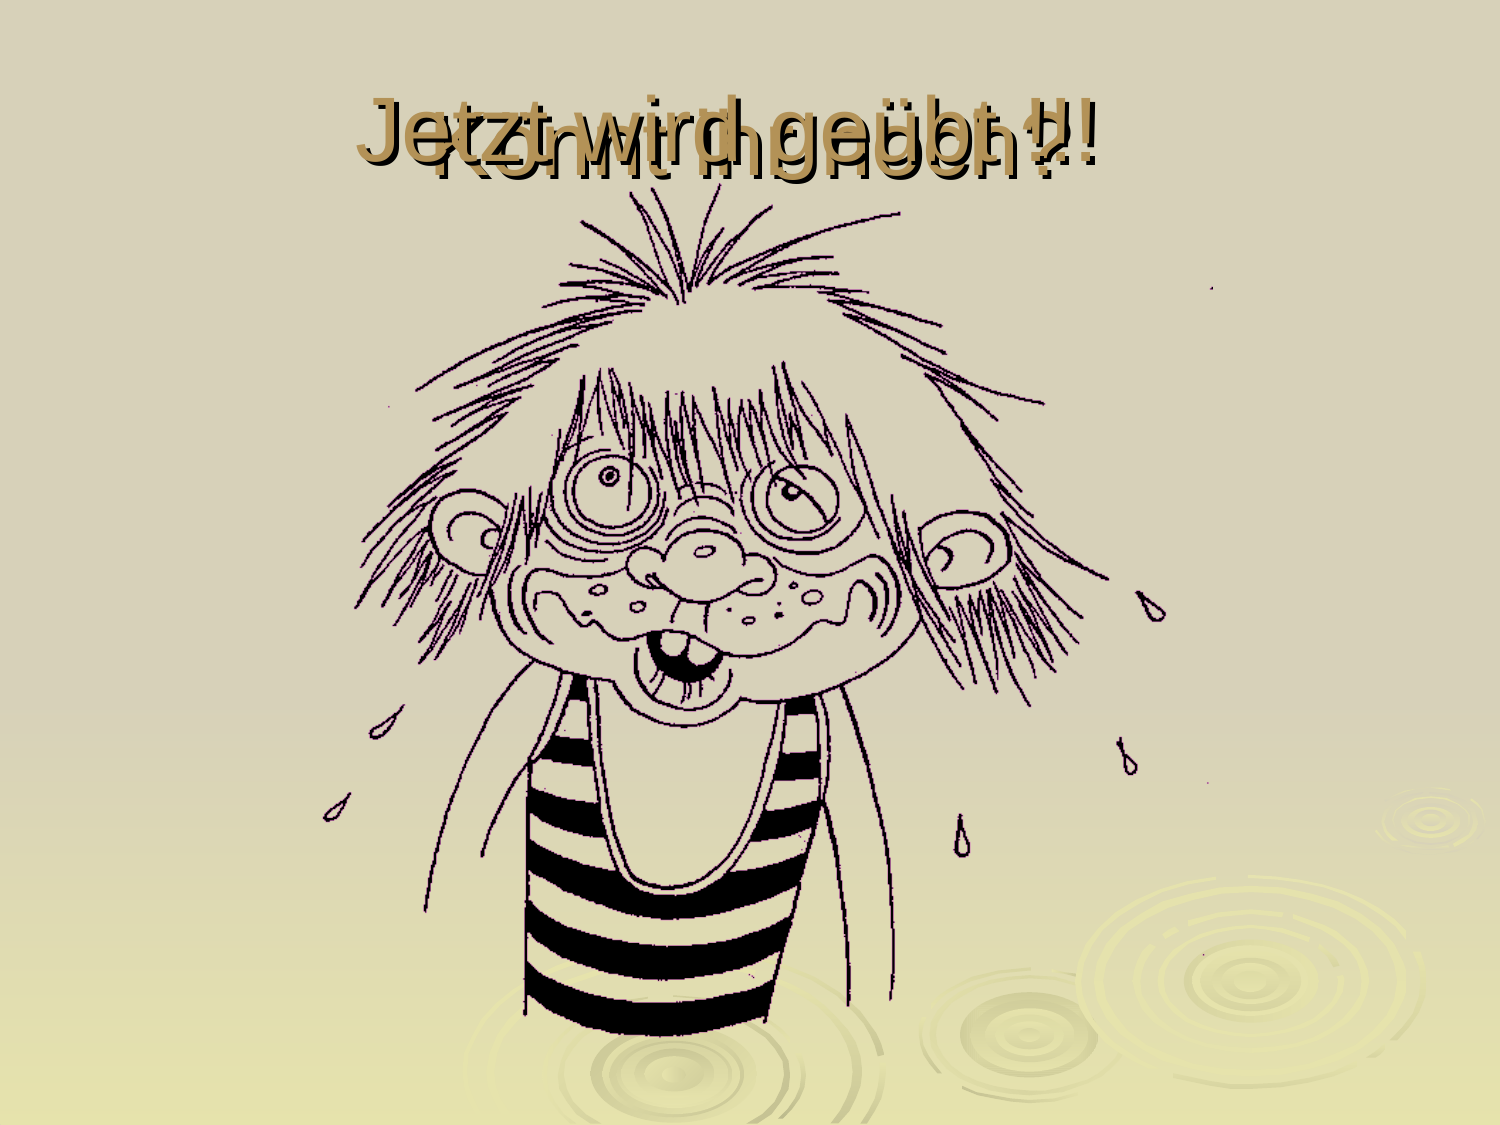

Jetzt wird geübt !!!
# Könnt ihr noch?